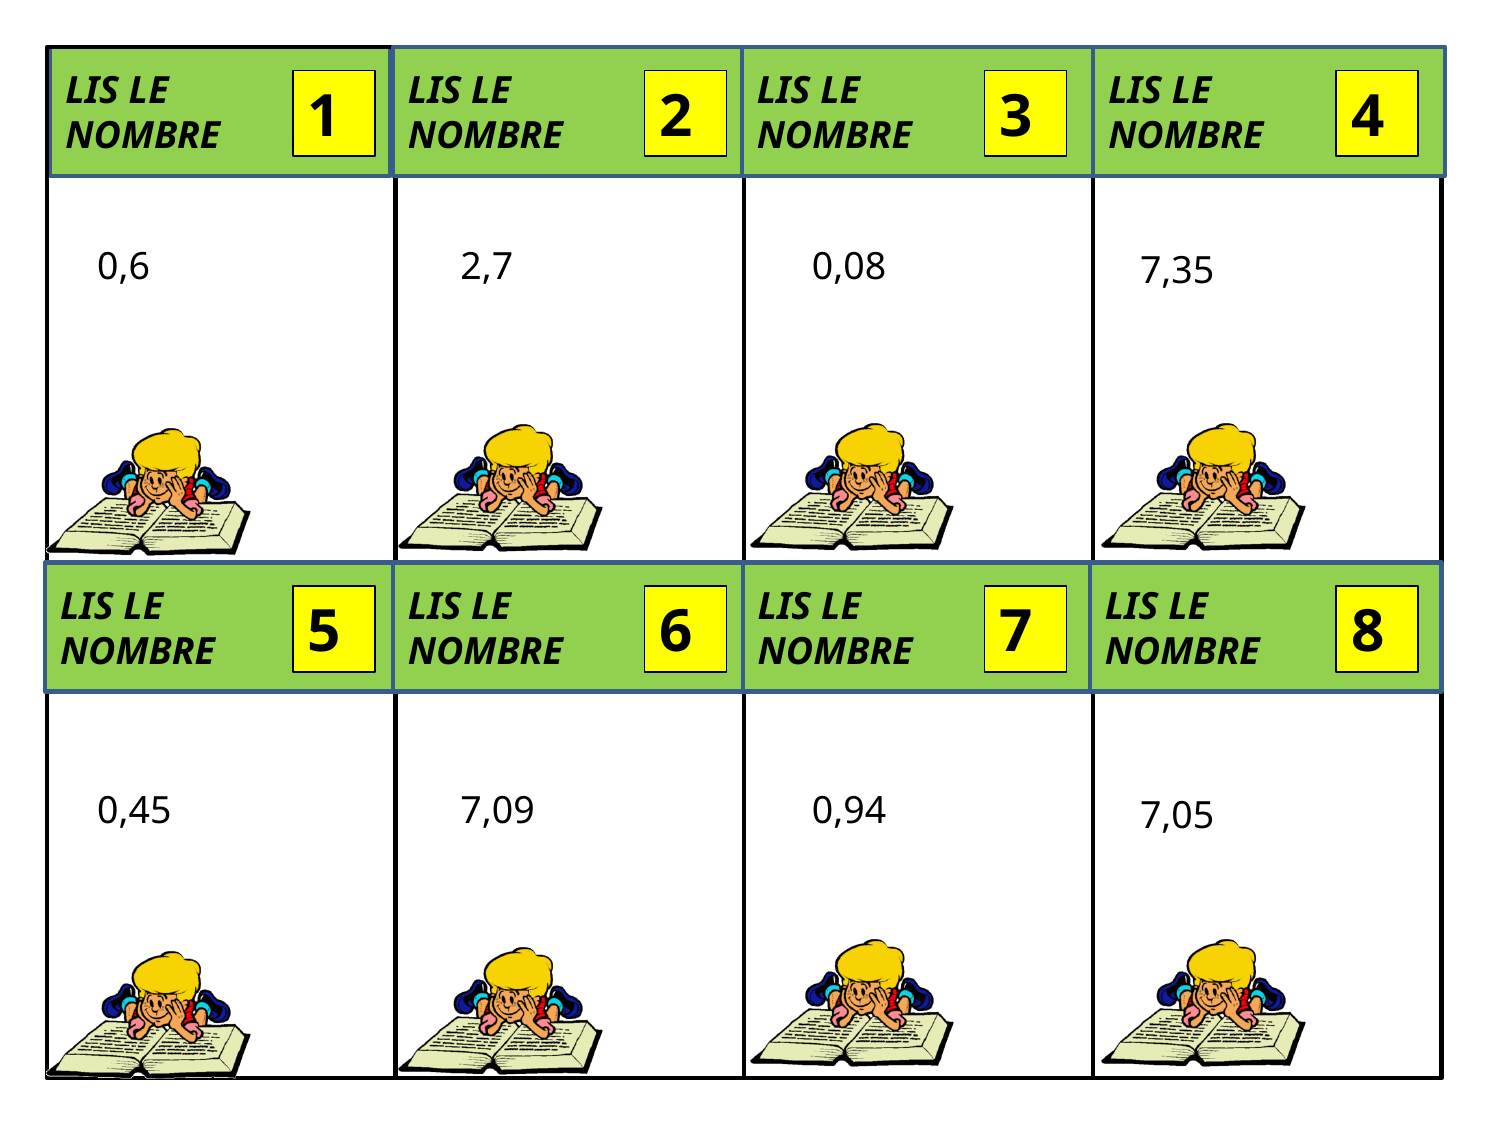

LIS LE
NOMBRE
LIS LE
NOMBRE
LIS LE
NOMBRE
LIS LE
NOMBRE
1
2
3
4
5
6
7
8
0,6
2,7
0,08
7,35
0,45
7,09
0,94
7,05
LIS LE
NOMBRE
LIS LE
NOMBRE
LIS LE
NOMBRE
LIS LE
NOMBRE